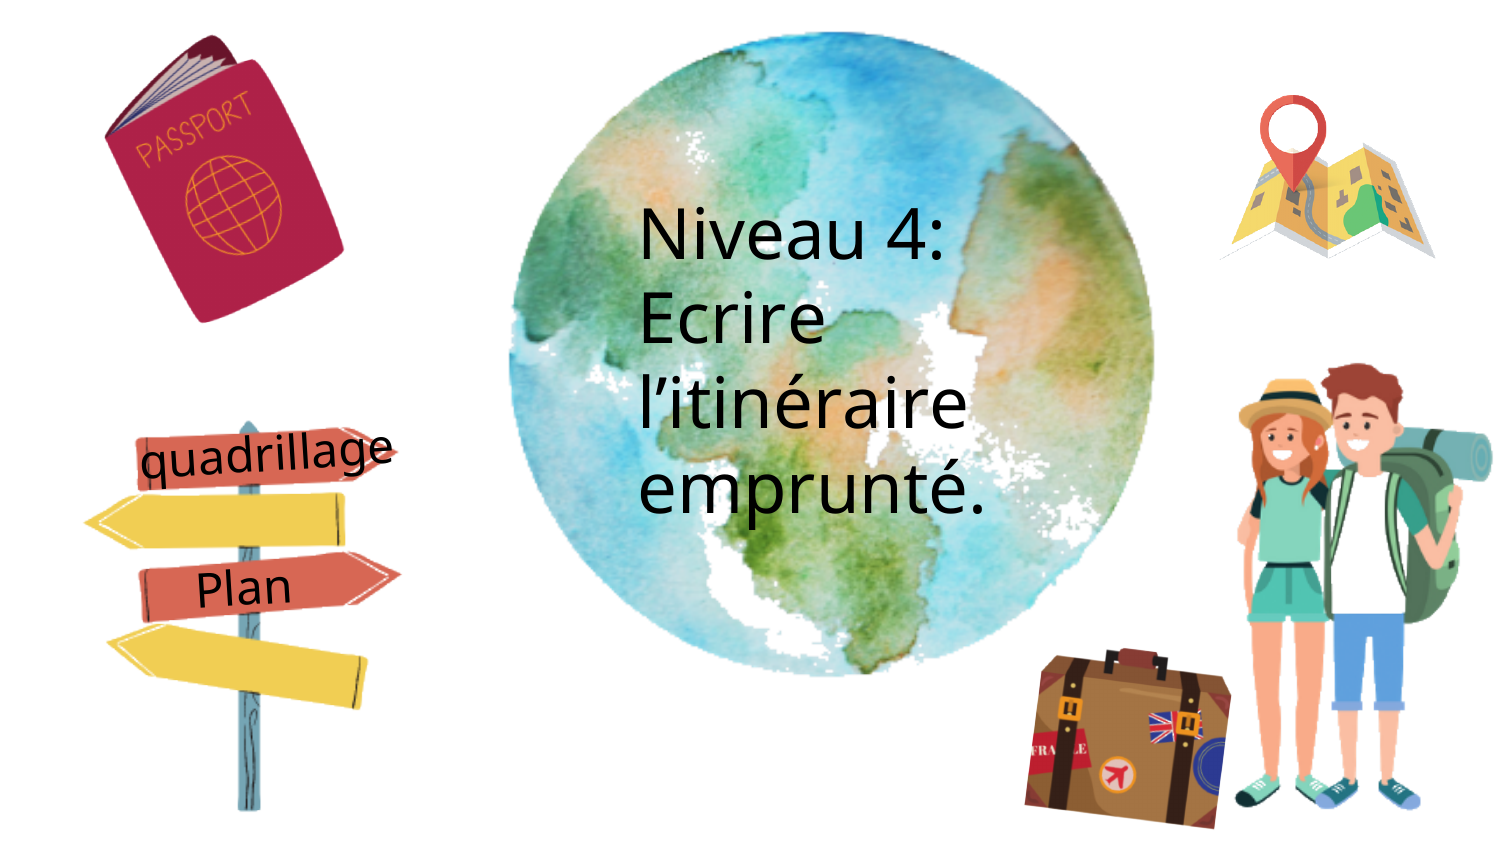

Niveau 4: Ecrire l’itinéraire emprunté.
quadrillage
Plan